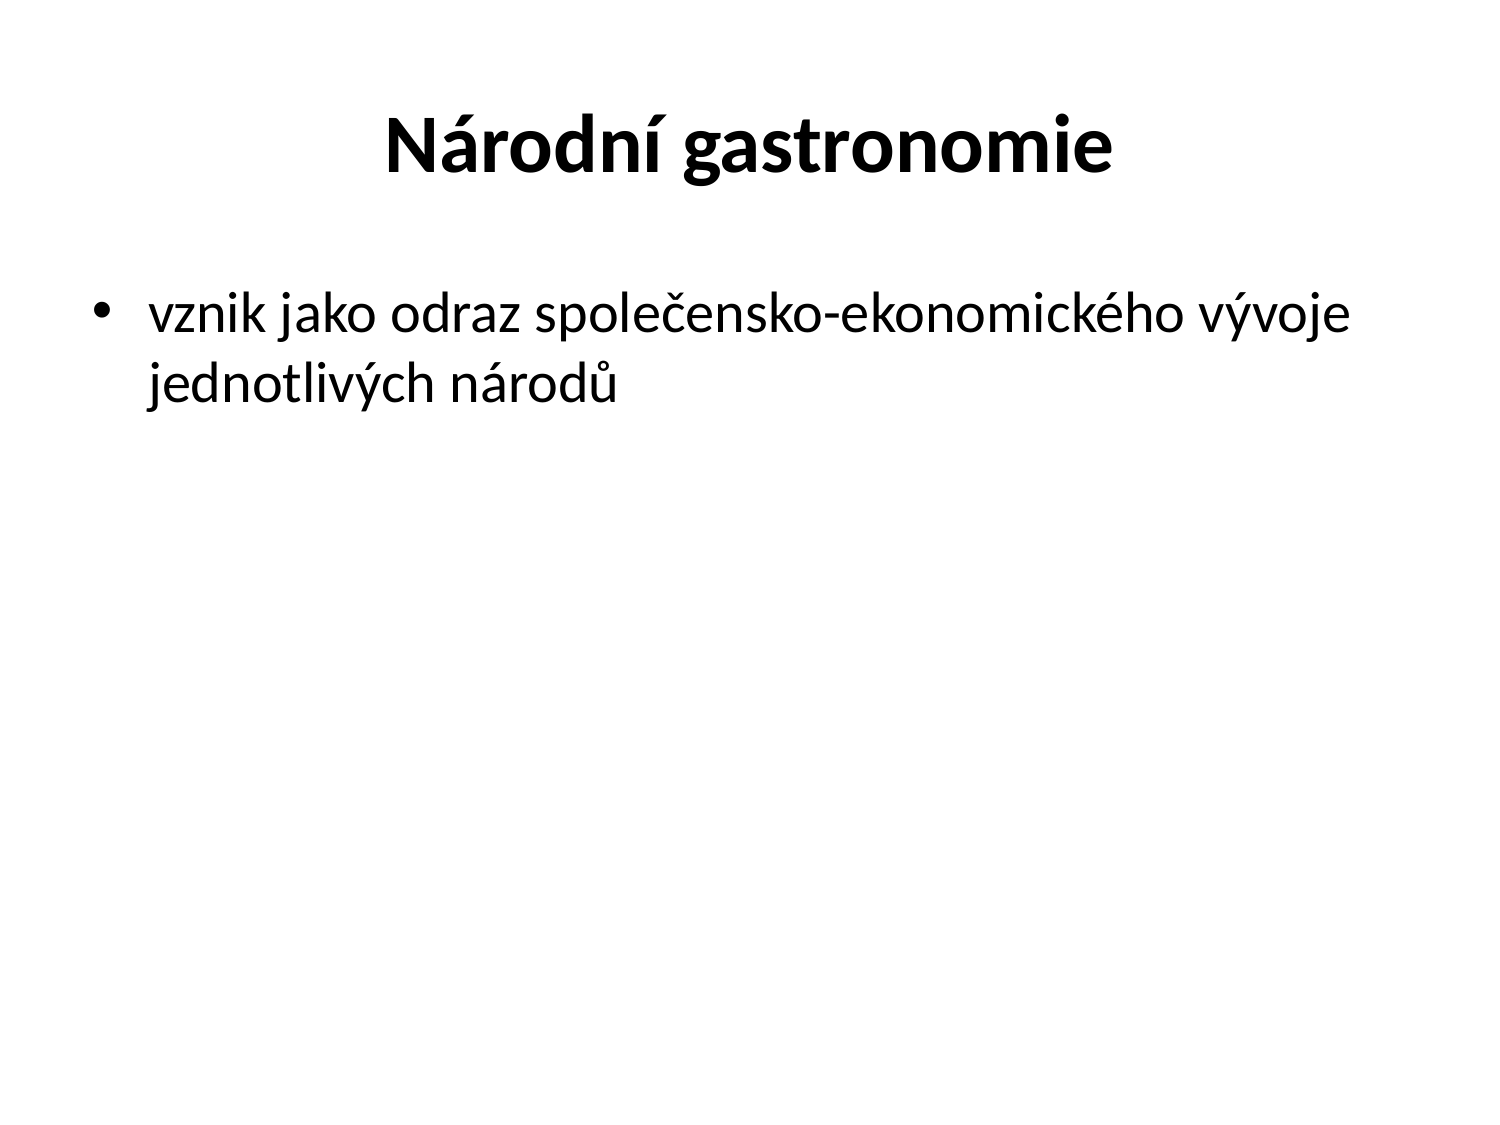

# Národní gastronomie
vznik jako odraz společensko-ekonomického vývoje jednotlivých národů